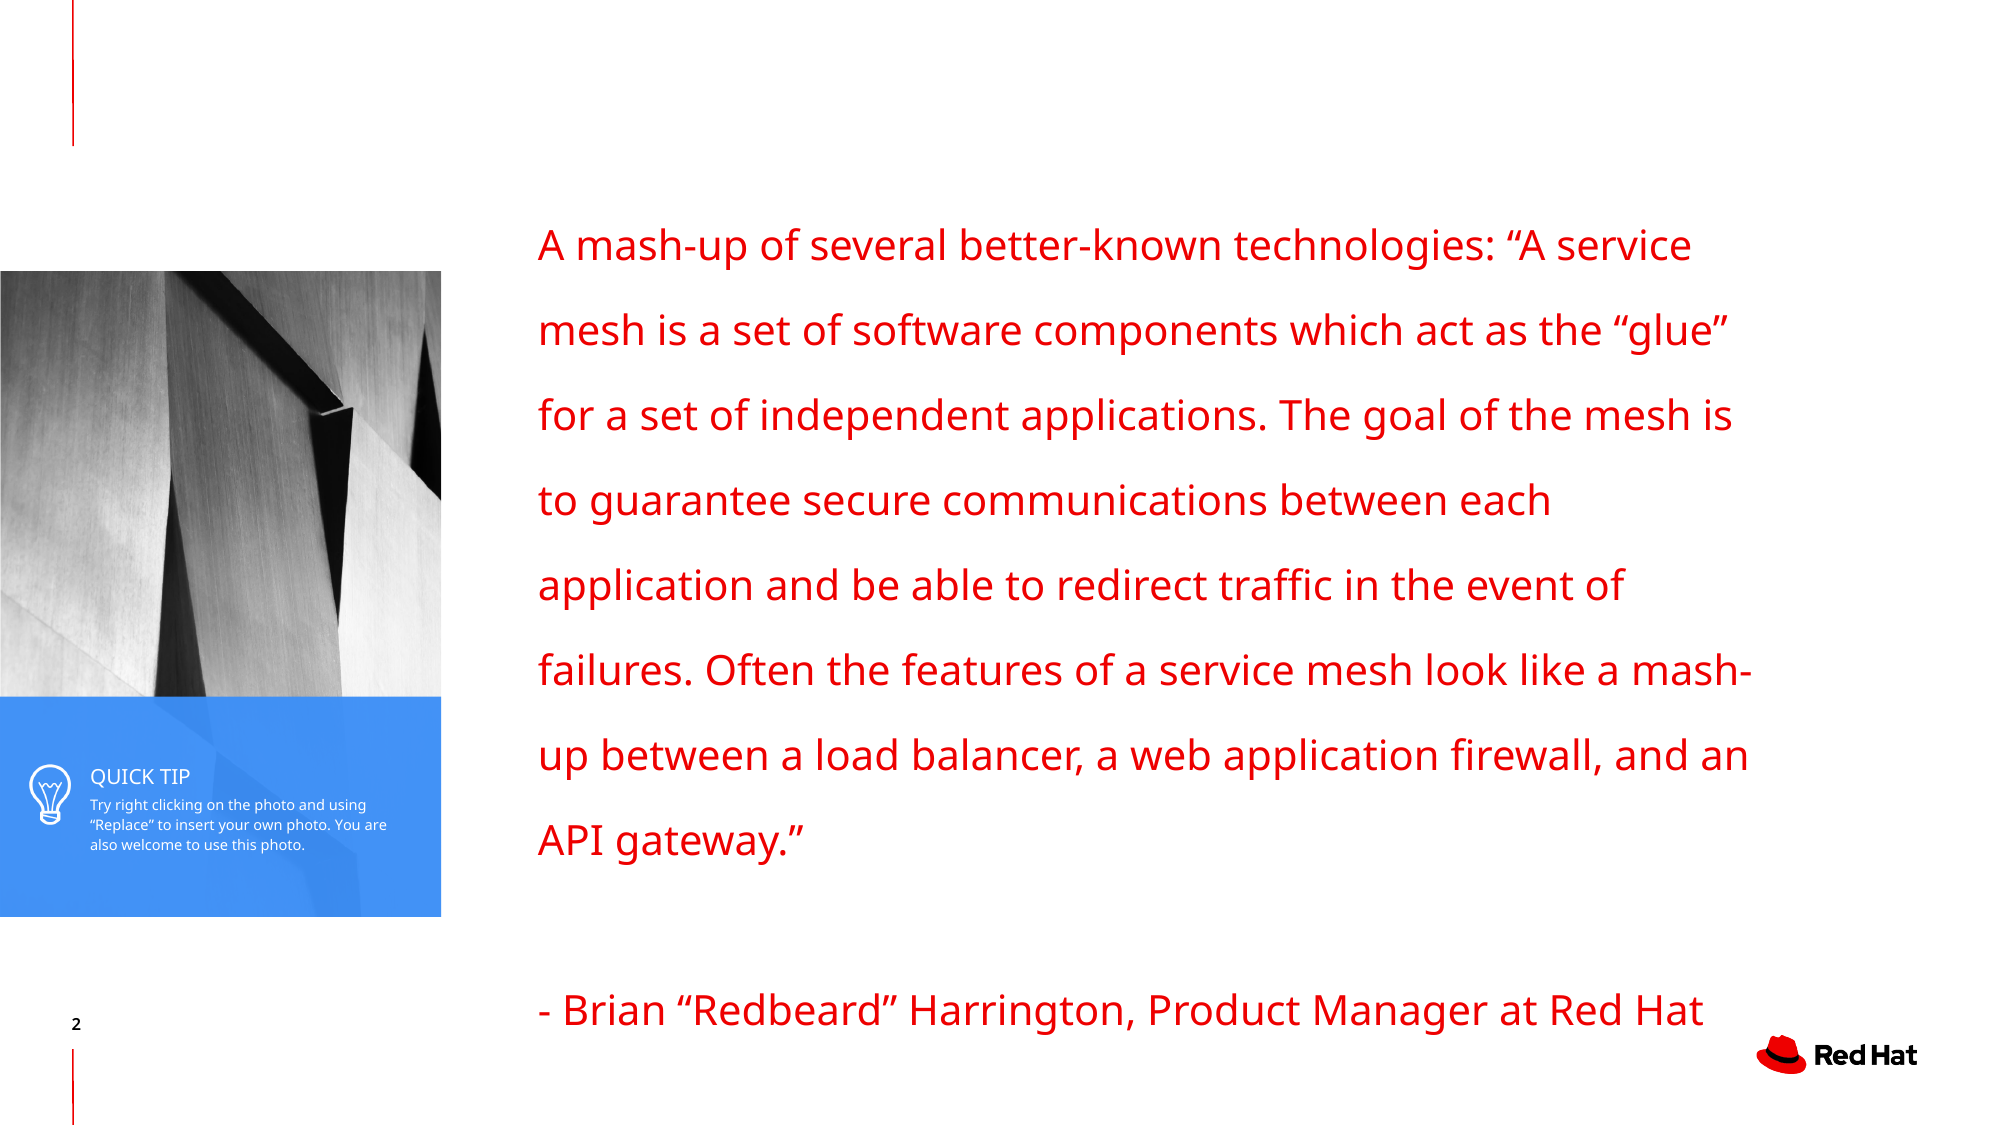

# A mash-up of several better-known technologies: “A service mesh is a set of software components which act as the “glue” for a set of independent applications. The goal of the mesh is to guarantee secure communications between each application and be able to redirect traffic in the event of failures. Often the features of a service mesh look like a mash-up between a load balancer, a web application firewall, and an API gateway.” - Brian “Redbeard” Harrington, Product Manager at Red Hat
QUICK TIP
Try right clicking on the photo and using “Replace” to insert your own photo. You are also welcome to use this photo.
2